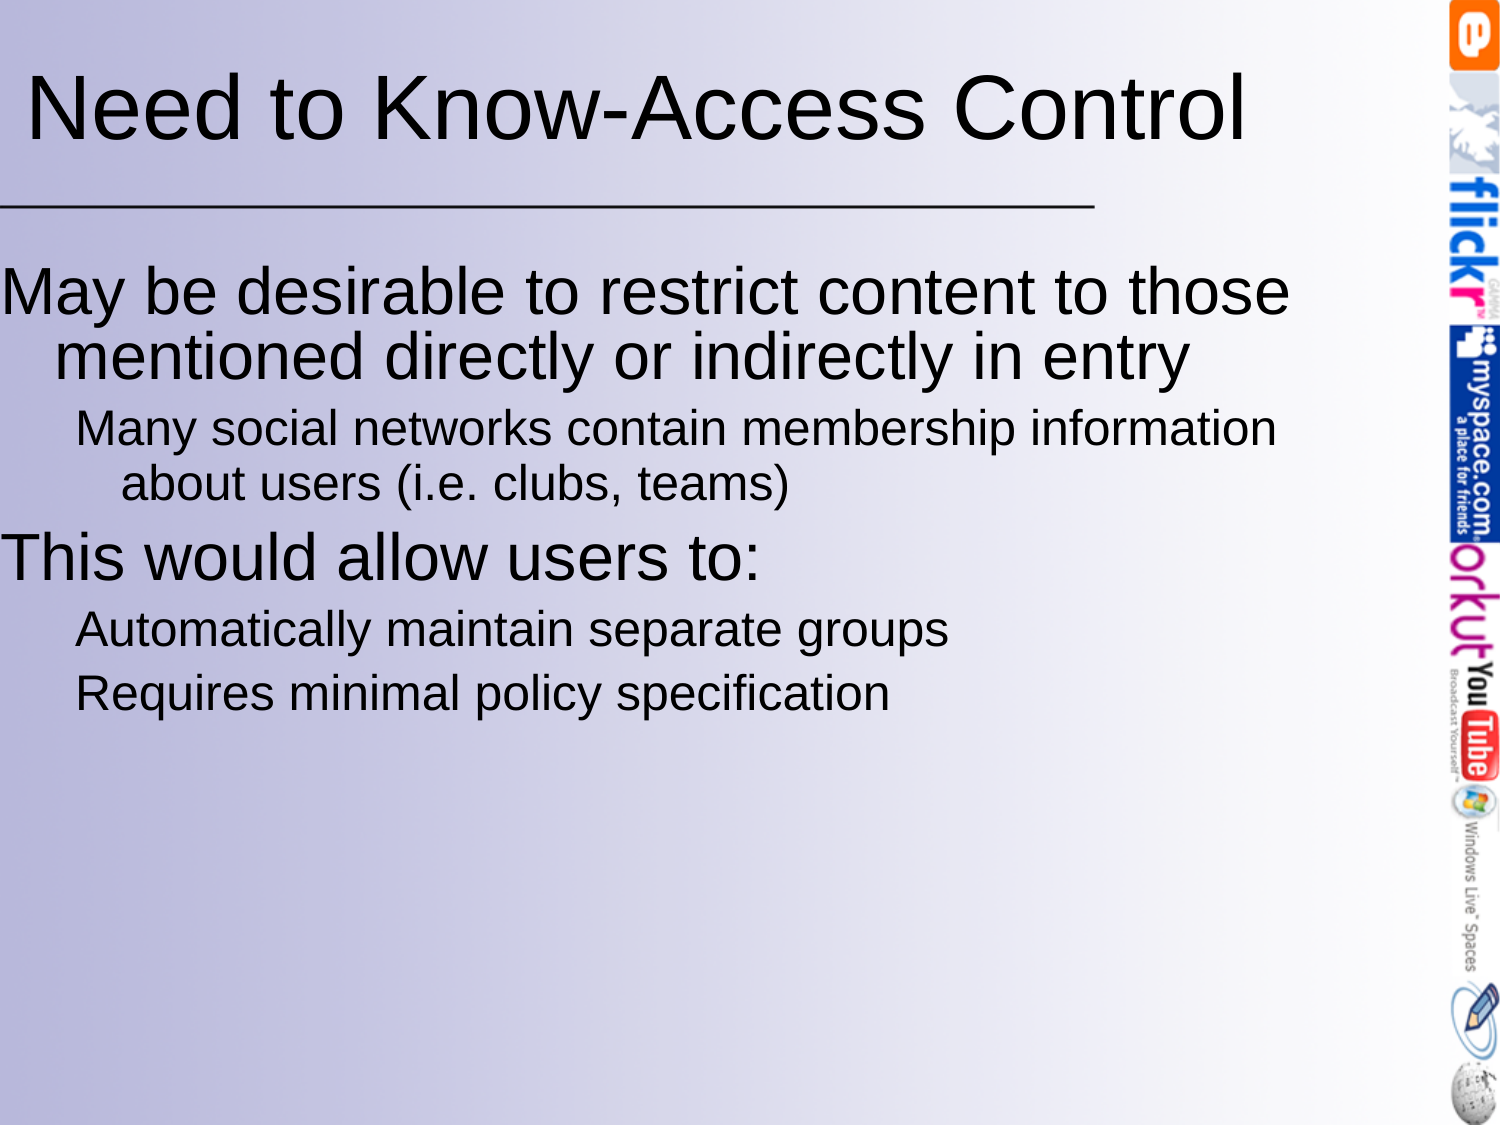

# Need to Know-Access Control
May be desirable to restrict content to those mentioned directly or indirectly in entry
Many social networks contain membership information about users (i.e. clubs, teams)‏
This would allow users to:
Automatically maintain separate groups
Requires minimal policy specification